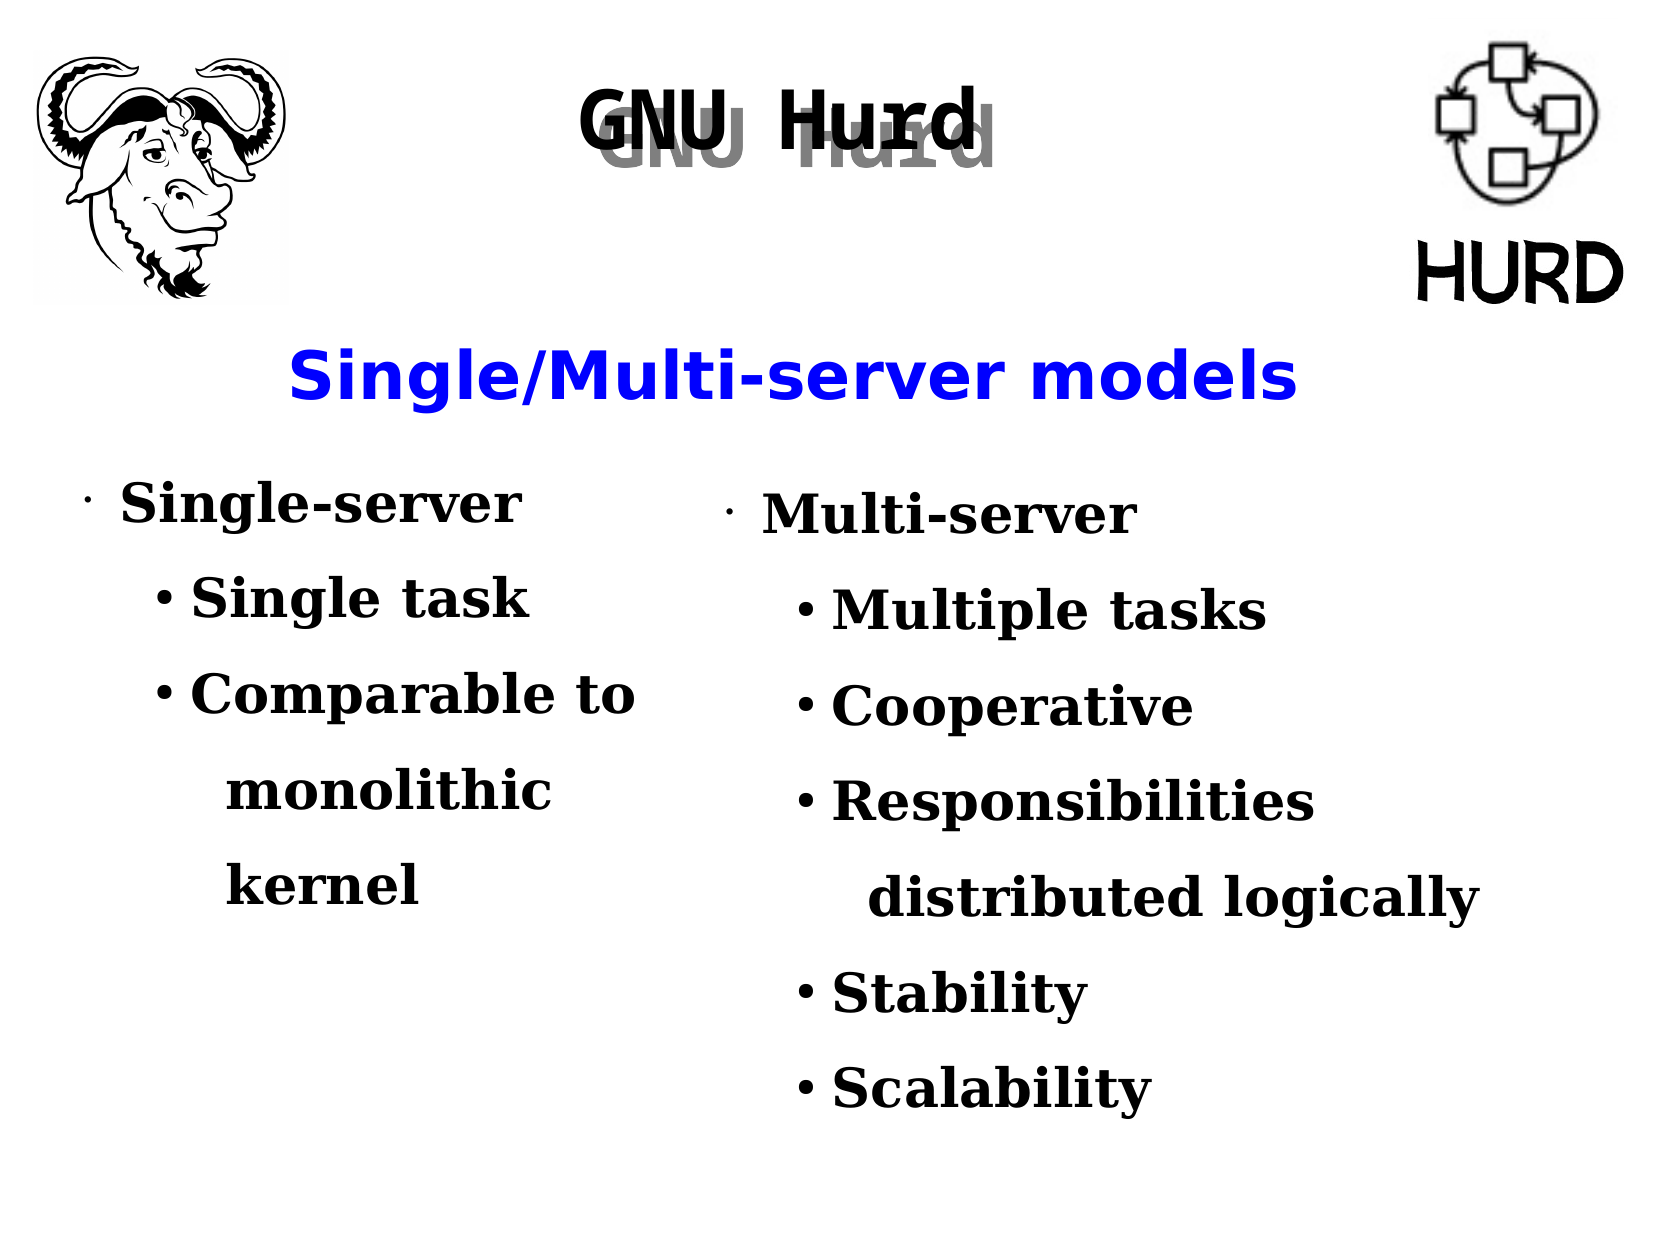

GNU Hurd
Single/Multi-server models
Single-server
Single task
Comparable to monolithic kernel
Multi-server
Multiple tasks
Cooperative
Responsibilities distributed logically
Stability
Scalability